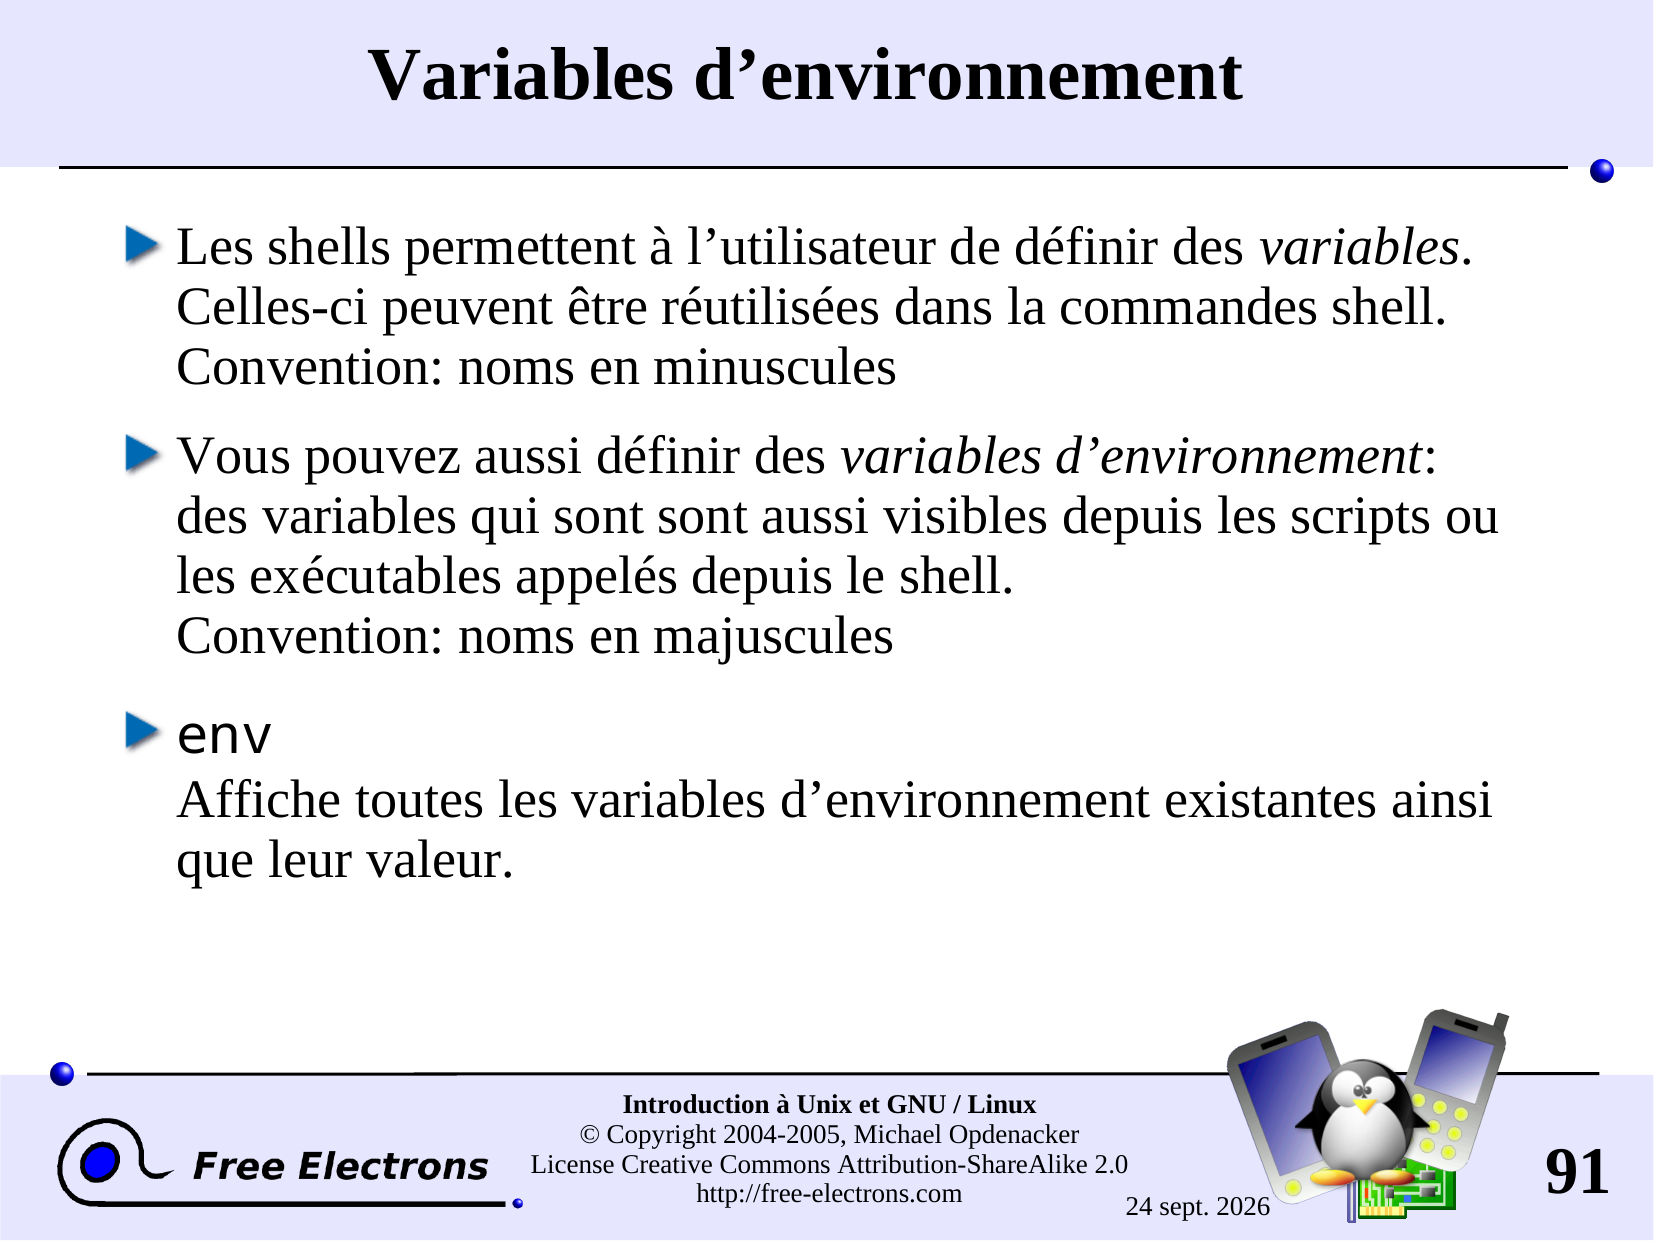

# Variables d’environnement
Les shells permettent à l’utilisateur de définir des variables.
Celles-ci peuvent être réutilisées dans la commandes shell.
Convention: noms en minuscules
Vous pouvez aussi définir des variables d’environnement: des variables qui sont sont aussi visibles depuis les scripts ou les exécutables appelés depuis le shell.
Convention: noms en majuscules
env
Affiche toutes les variables d’environnement existantes ainsi que leur valeur.